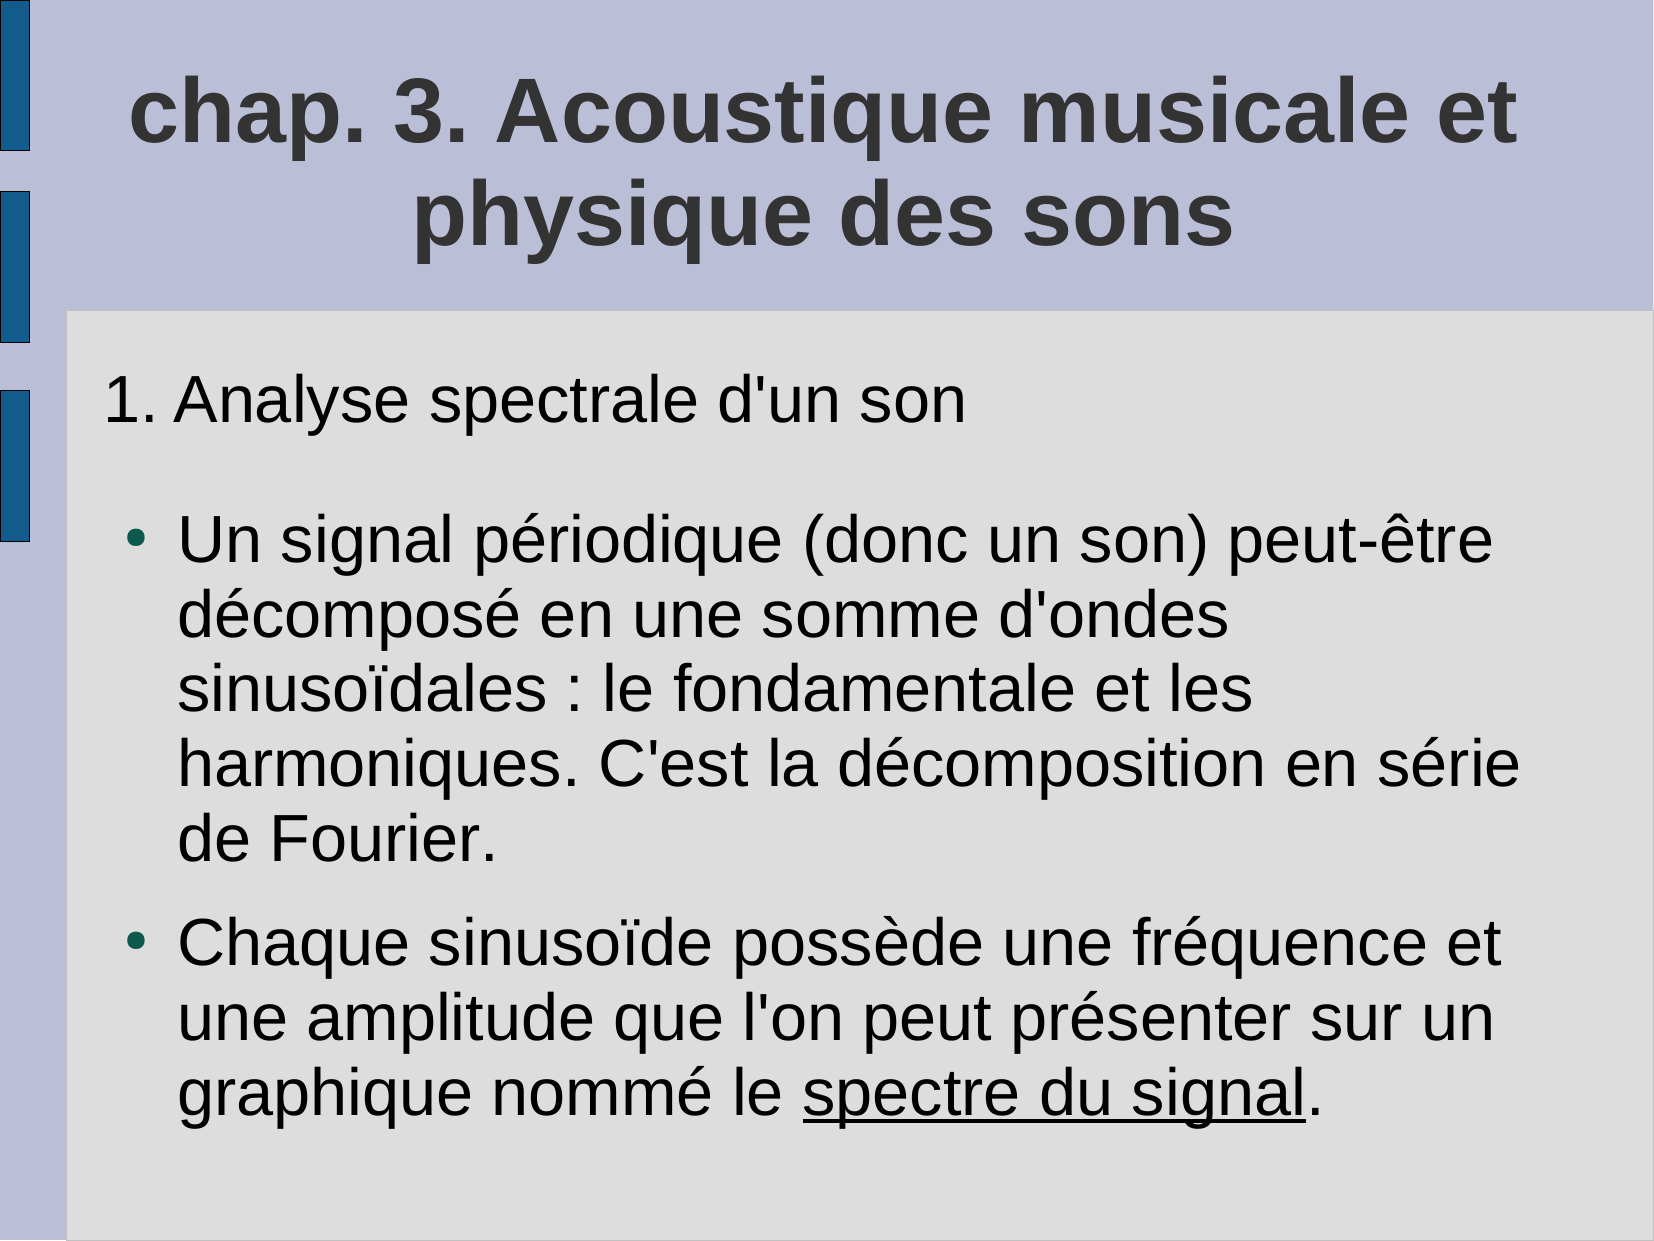

# chap. 3. Acoustique musicale et physique des sons
1. Analyse spectrale d'un son
Un signal périodique (donc un son) peut-être décomposé en une somme d'ondes sinusoïdales : le fondamentale et les harmoniques. C'est la décomposition en série de Fourier.
Chaque sinusoïde possède une fréquence et une amplitude que l'on peut présenter sur un graphique nommé le spectre du signal.